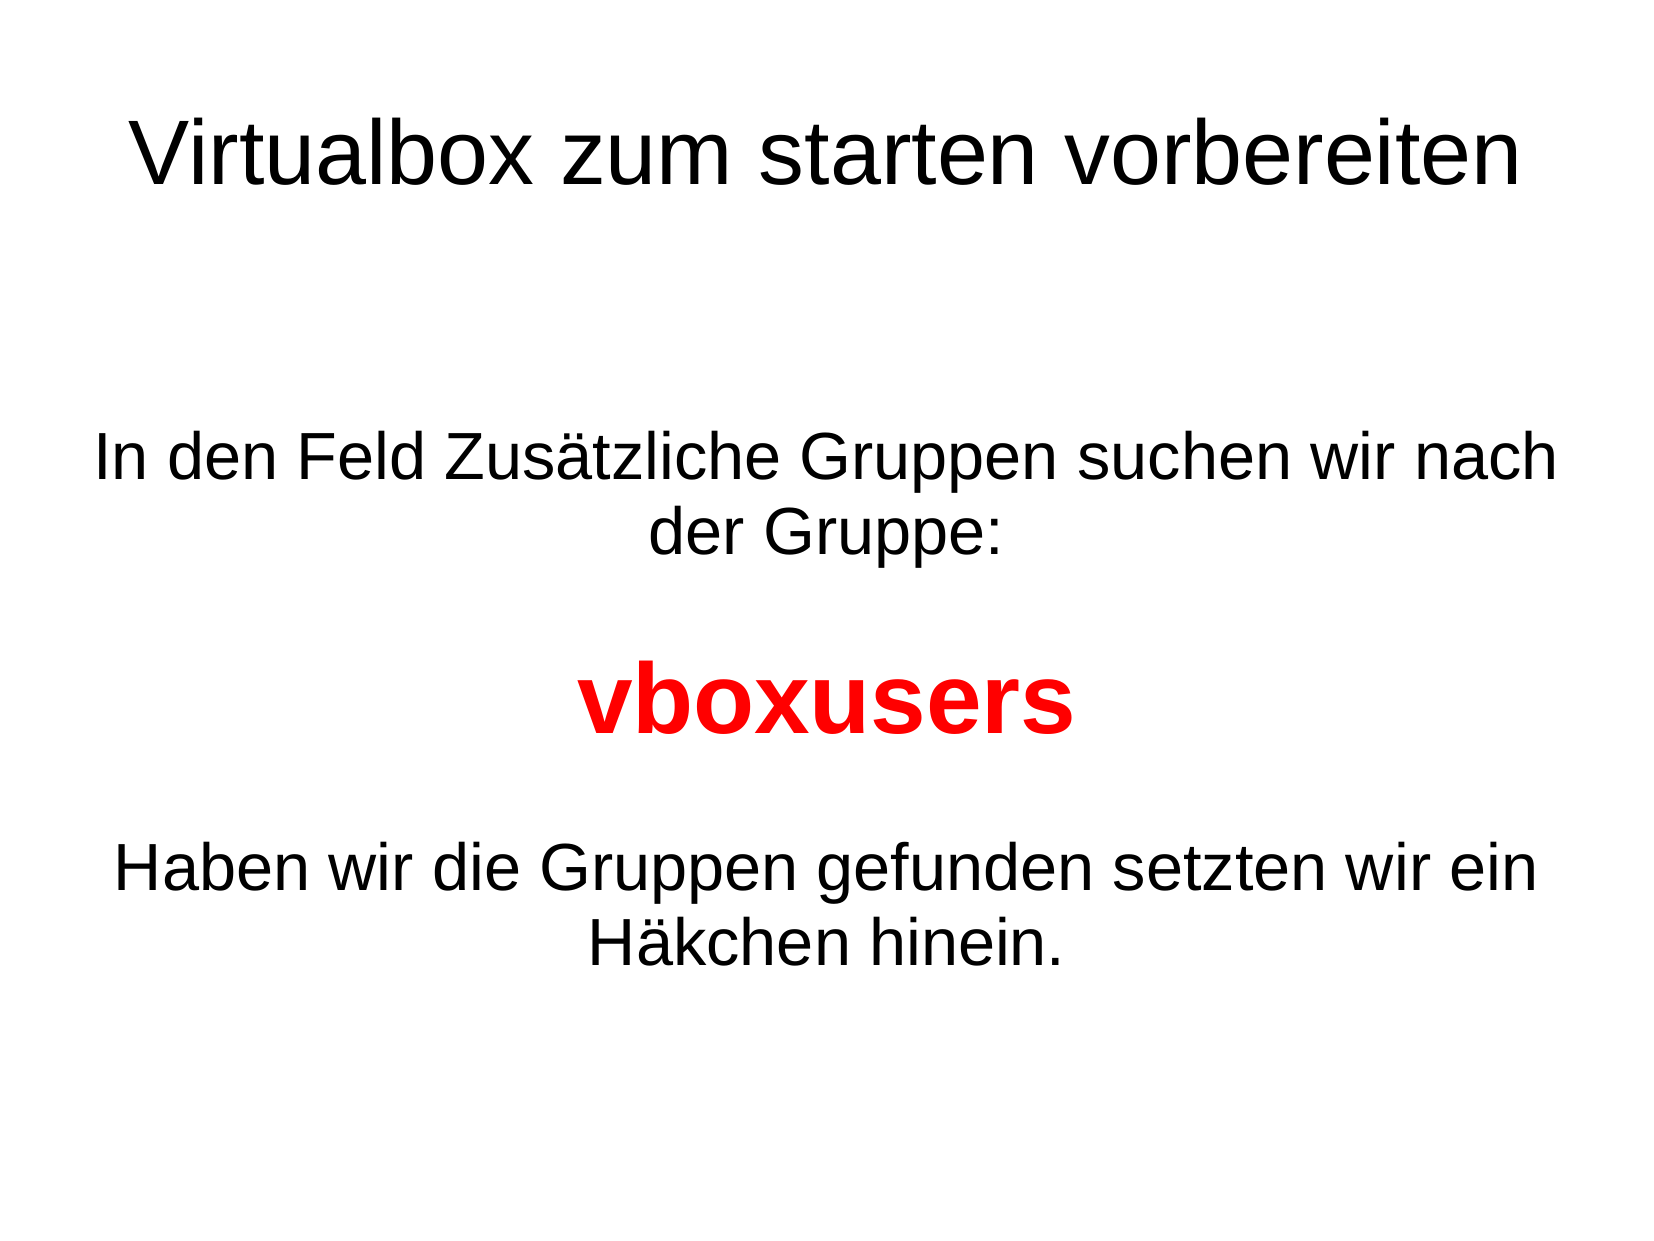

# Virtualbox zum starten vorbereiten
In den Feld Zusätzliche Gruppen suchen wir nach der Gruppe:
vboxusers
Haben wir die Gruppen gefunden setzten wir ein Häkchen hinein.